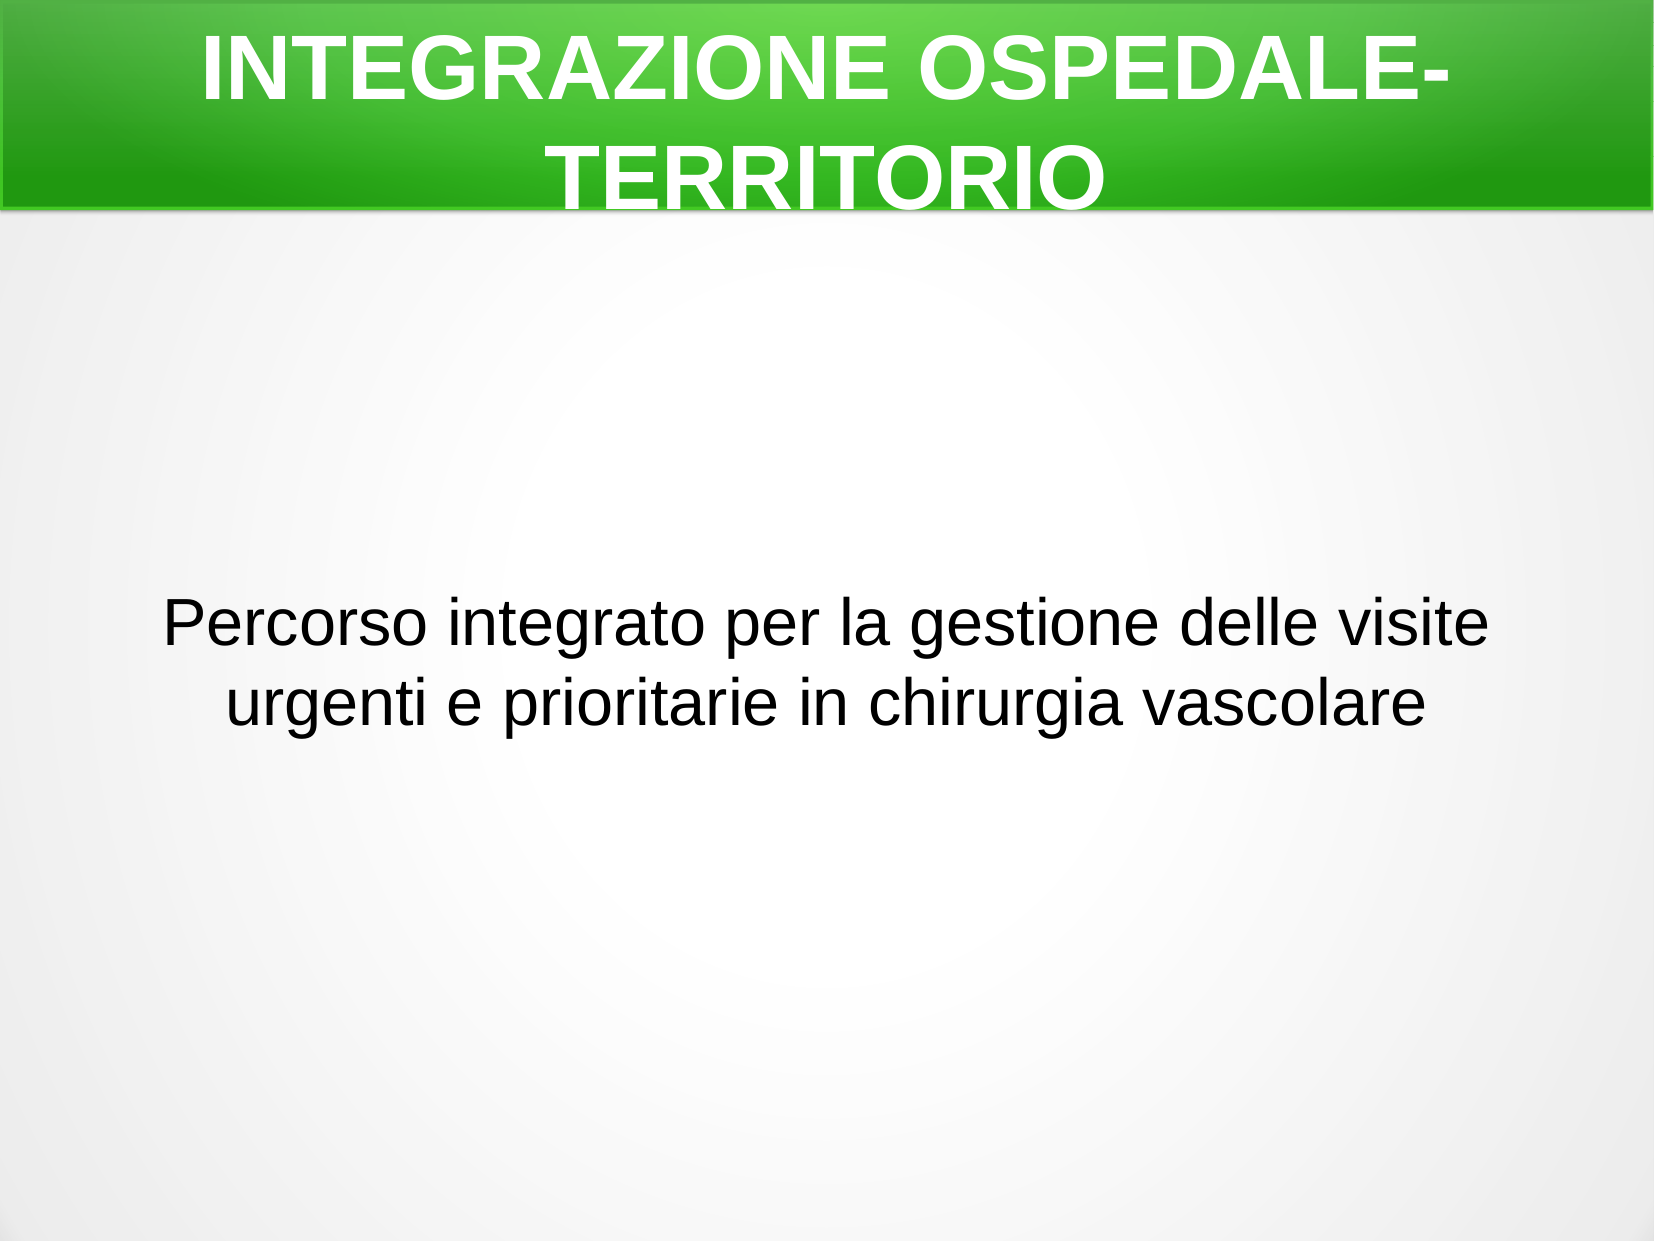

# INTEGRAZIONE OSPEDALE-TERRITORIO
Percorso integrato per la gestione delle visite urgenti e prioritarie in chirurgia vascolare